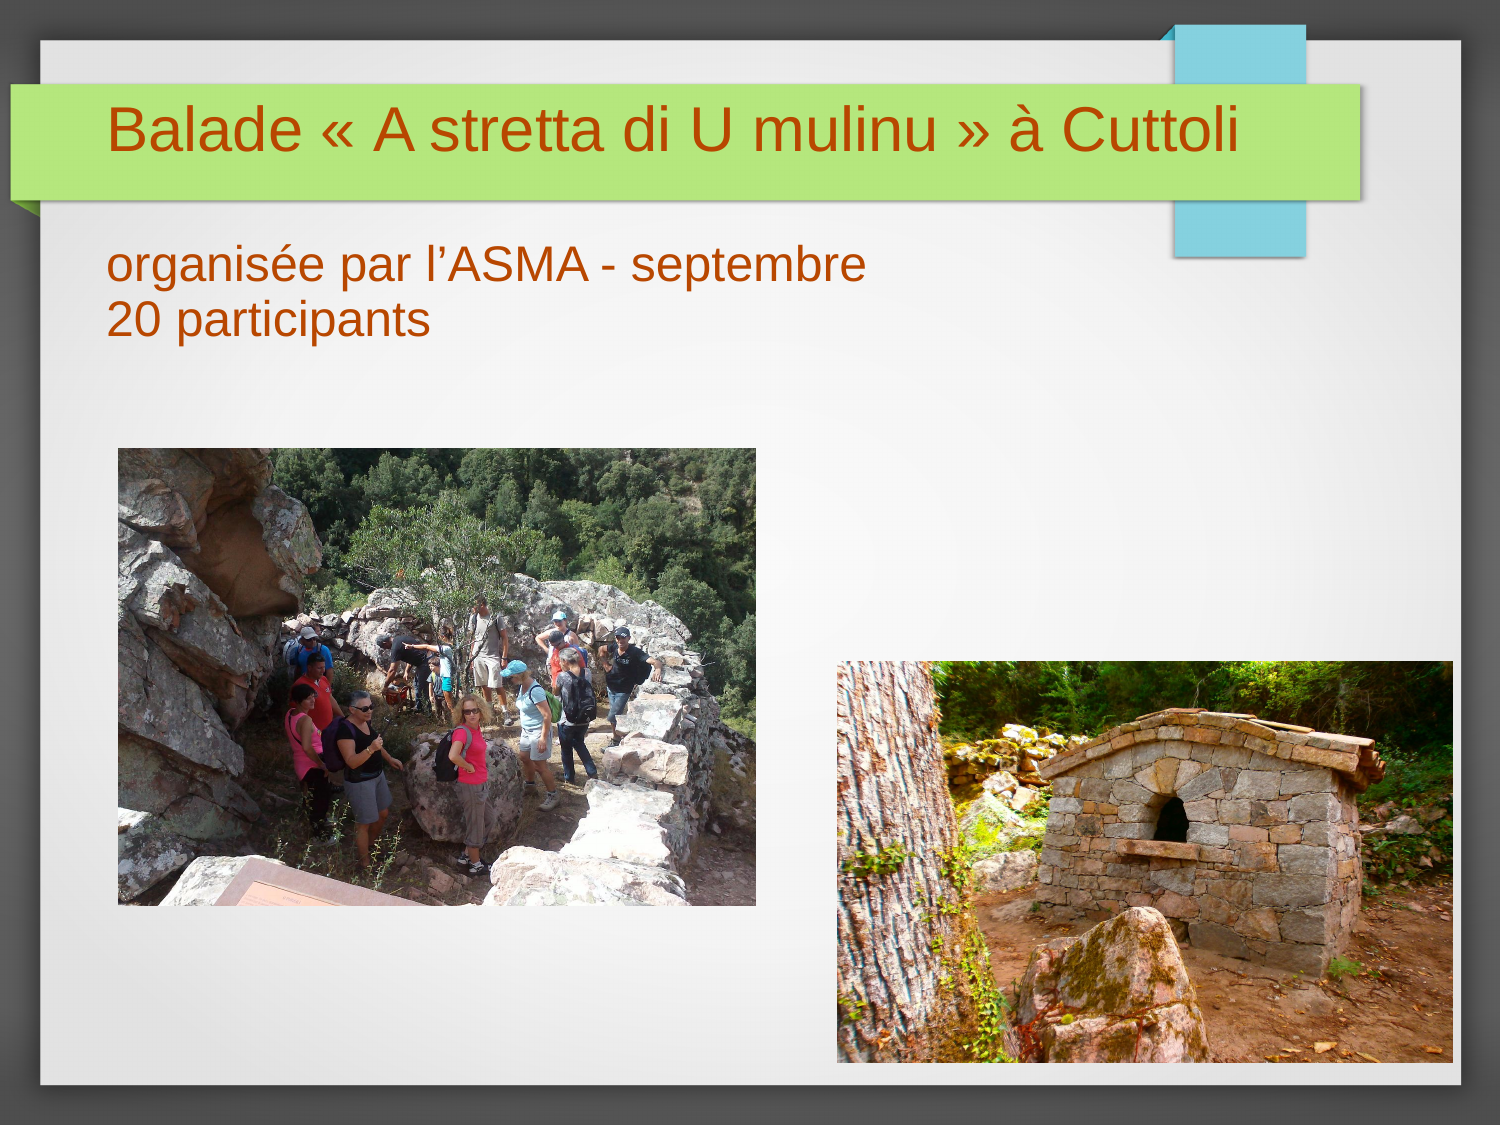

# Balade « A stretta di U mulinu » à Cuttoli organisée par l’ASMA - septembre 20 participants